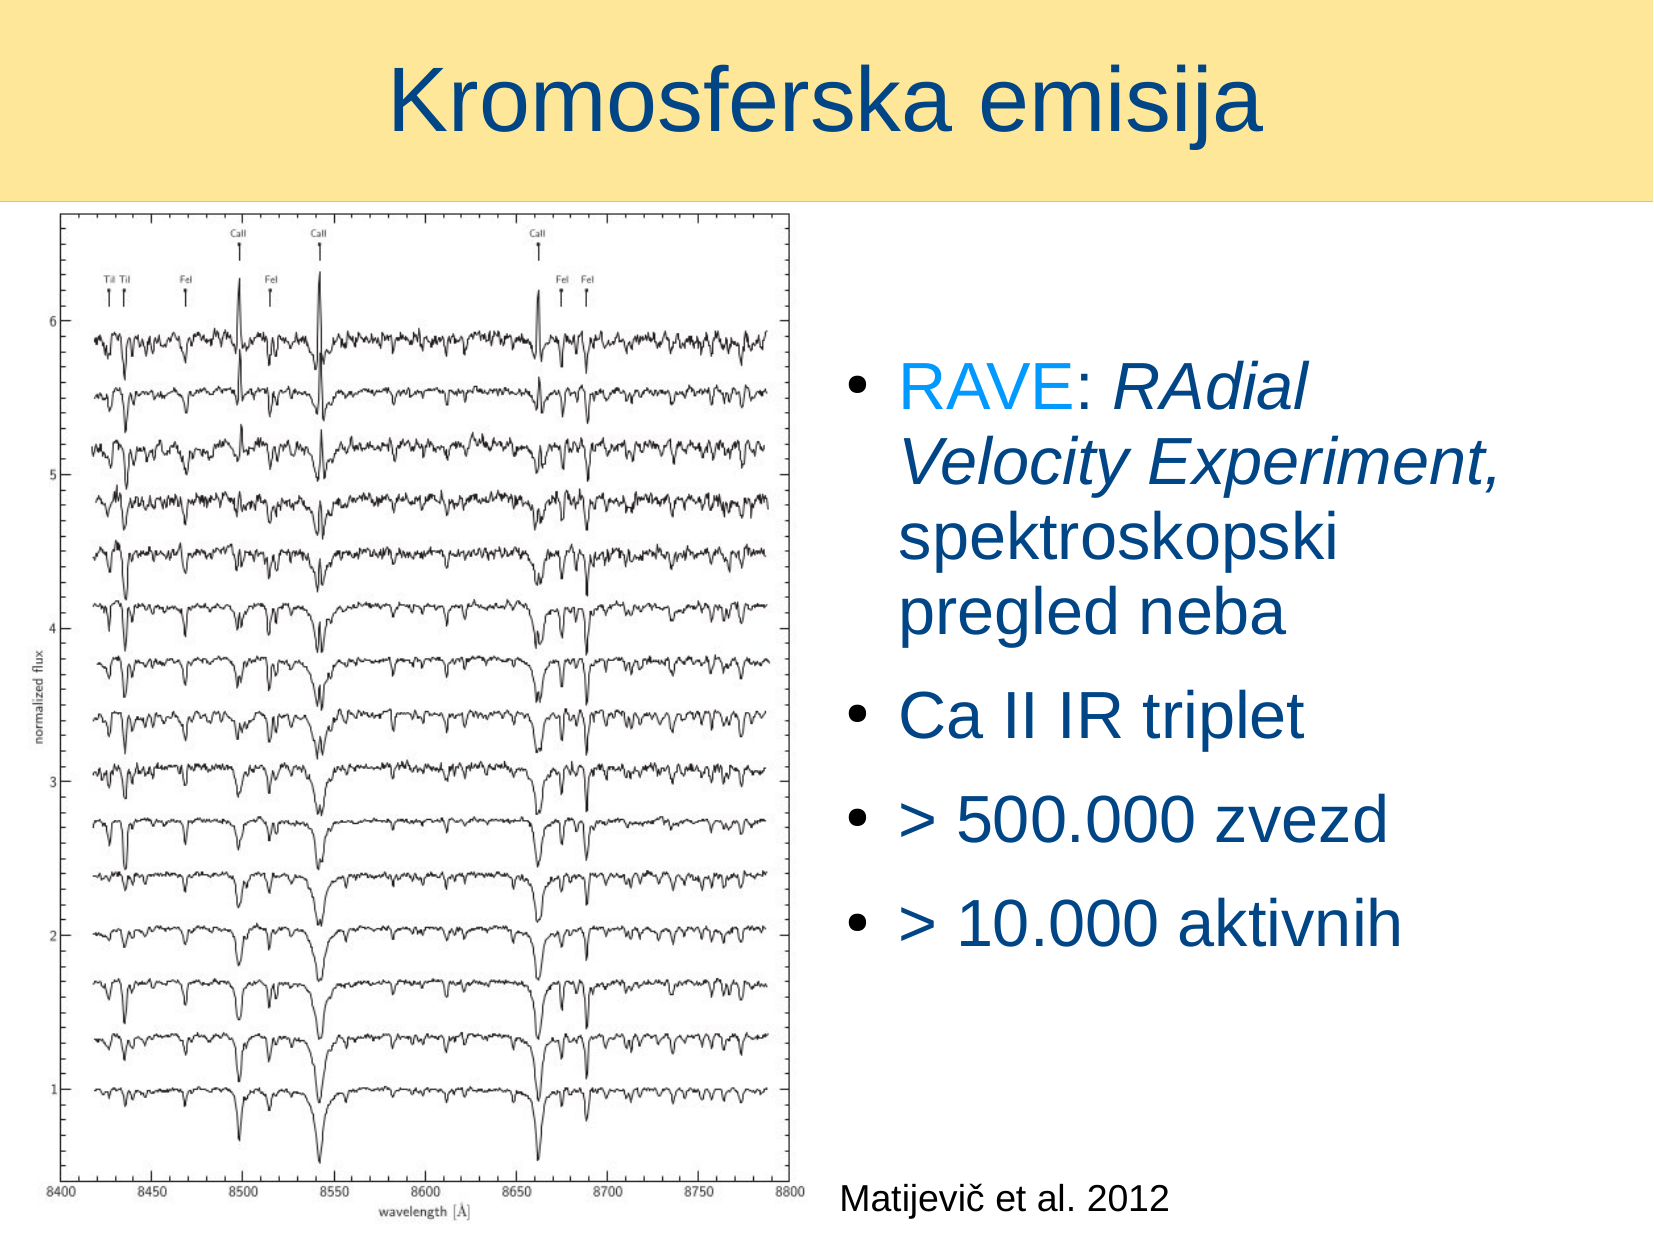

# Kromosferska emisija
RAVE: RAdial Velocity Experiment, spektroskopski pregled neba
Ca II IR triplet
> 500.000 zvezd
> 10.000 aktivnih
Matijevič et al. 2012